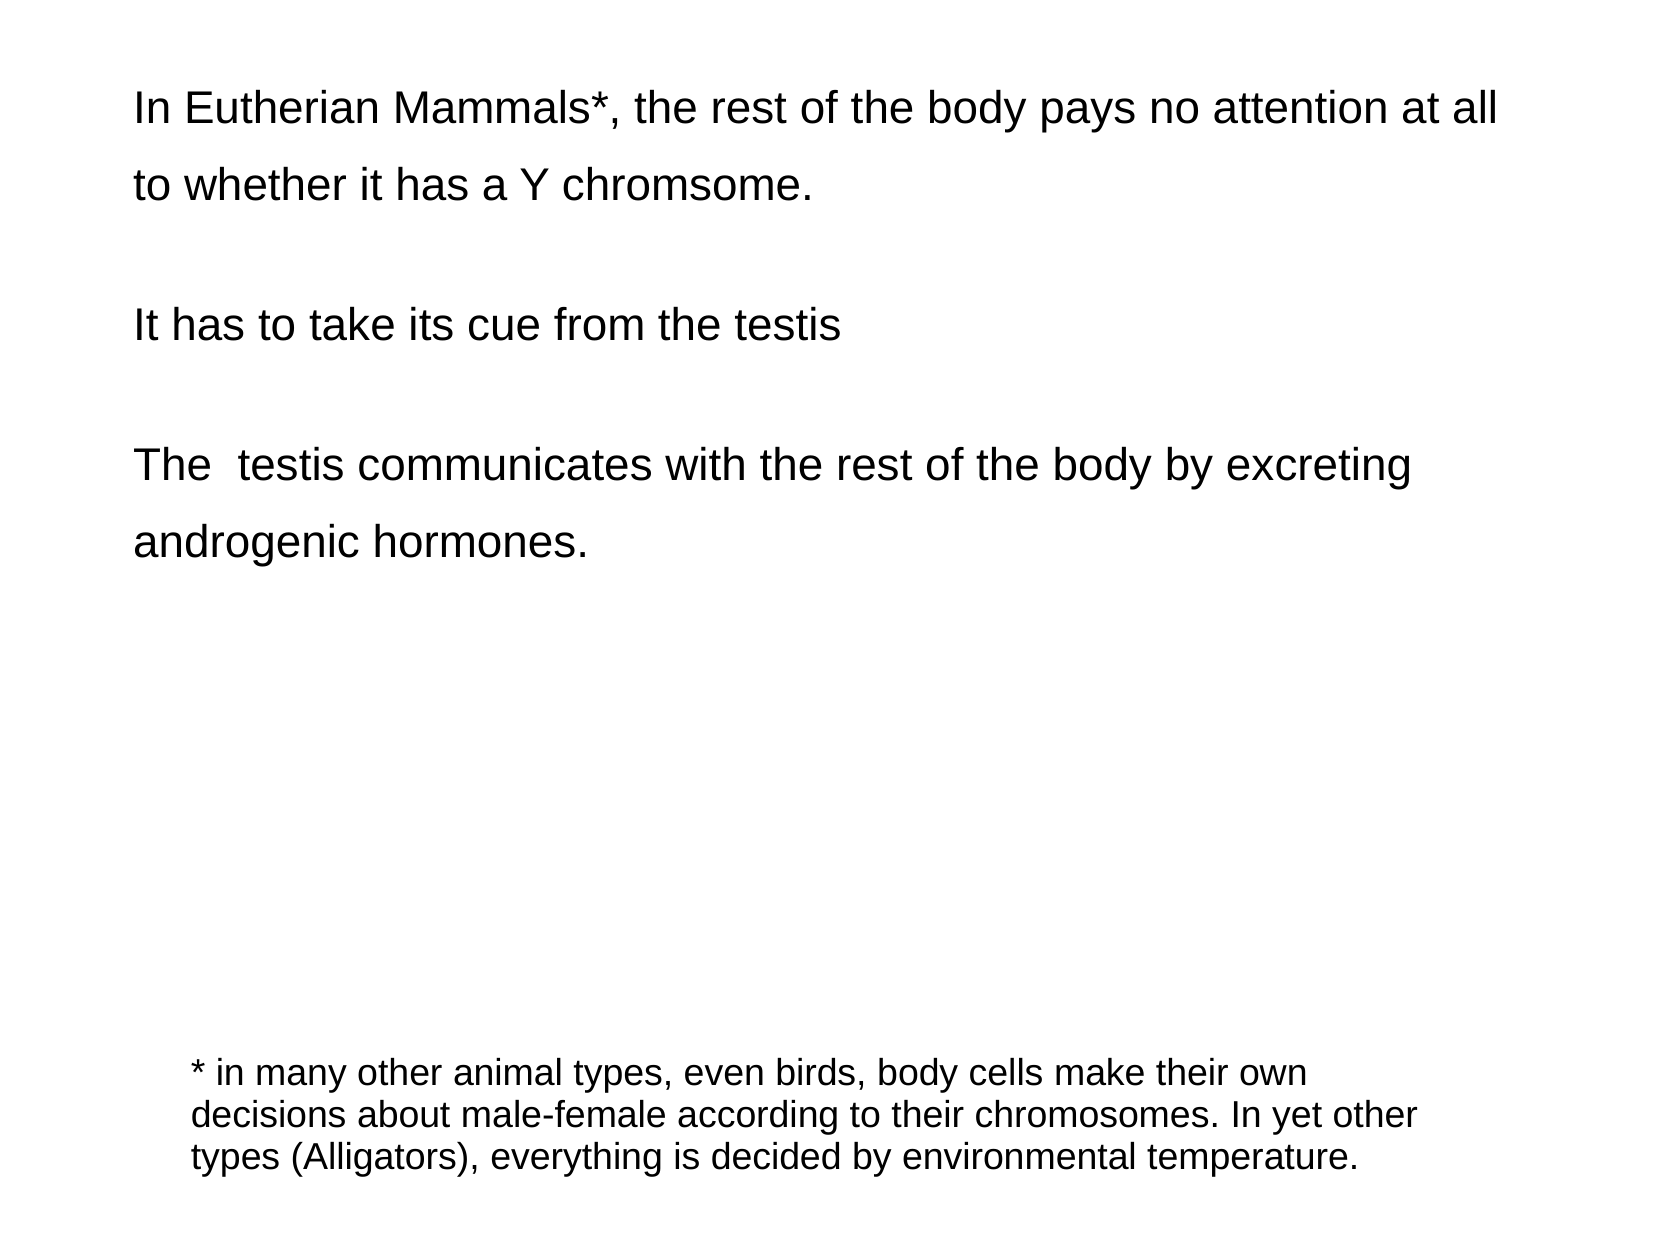

In Eutherian Mammals*, the rest of the body pays no attention at all to whether it has a Y chromsome.
It has to take its cue from the testis
The testis communicates with the rest of the body by excreting androgenic hormones.
* in many other animal types, even birds, body cells make their own decisions about male-female according to their chromosomes. In yet other types (Alligators), everything is decided by environmental temperature.